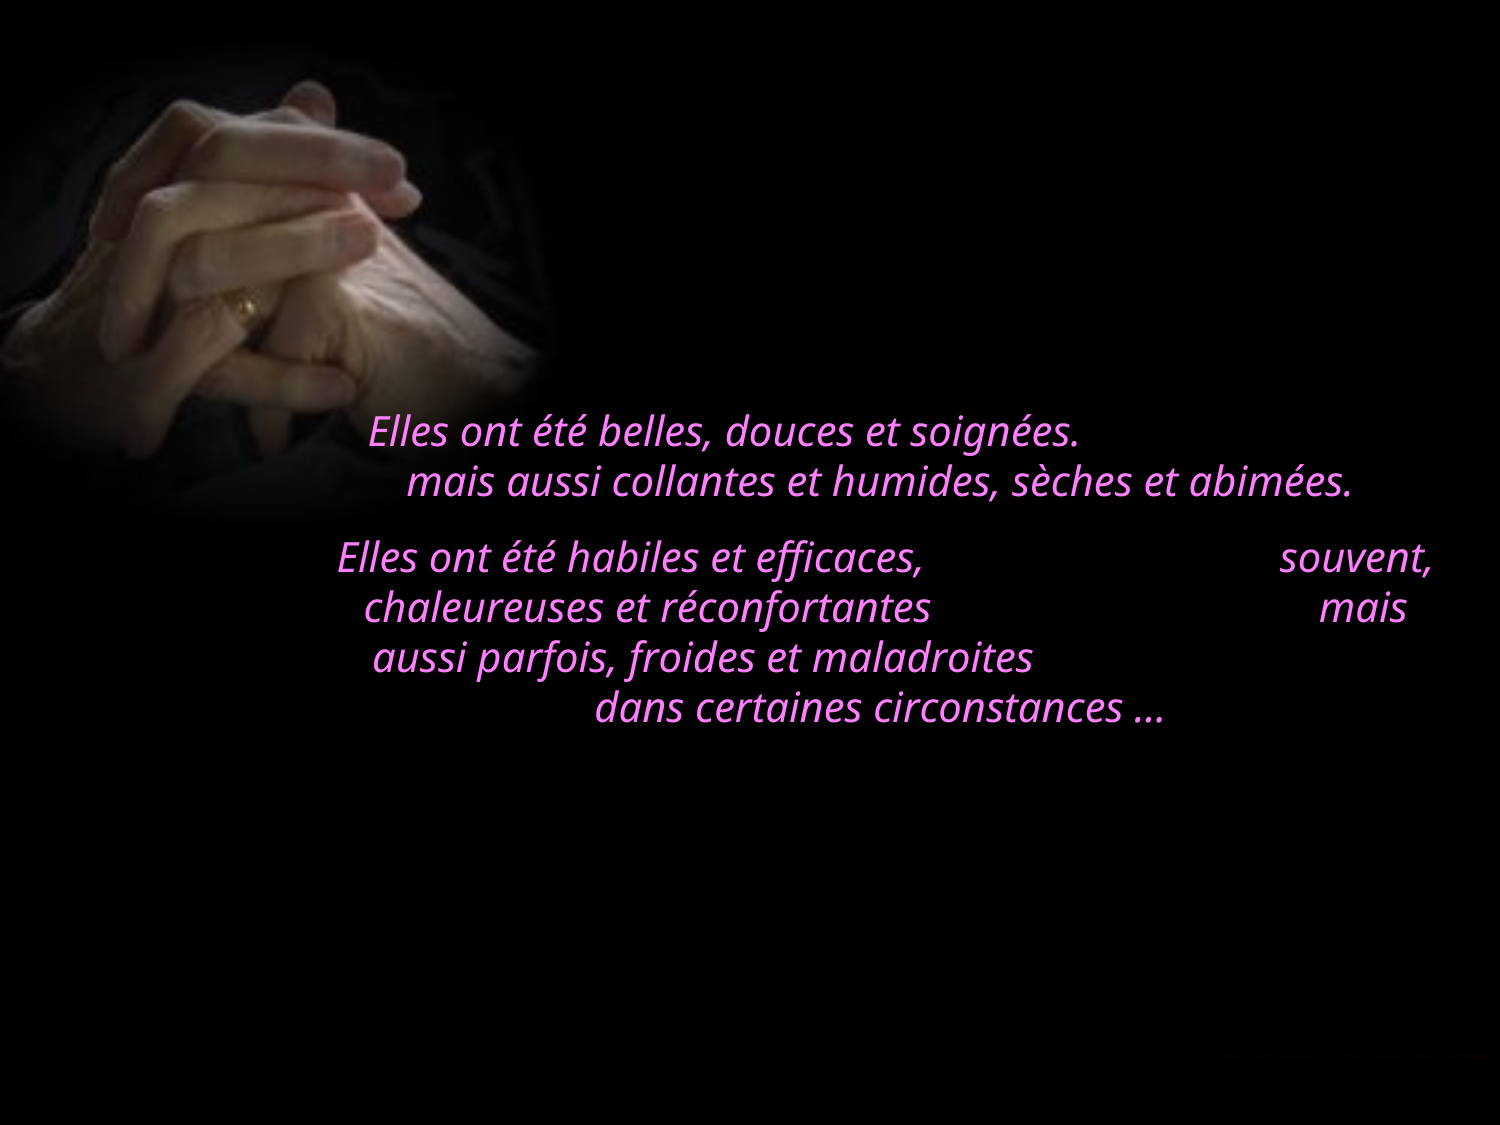

Elles ont été belles, douces et soignées. mais aussi collantes et humides, sèches et abimées.
Elles ont été habiles et efficaces, souvent, chaleureuses et réconfortantes mais aussi parfois, froides et maladroites dans certaines circonstances …